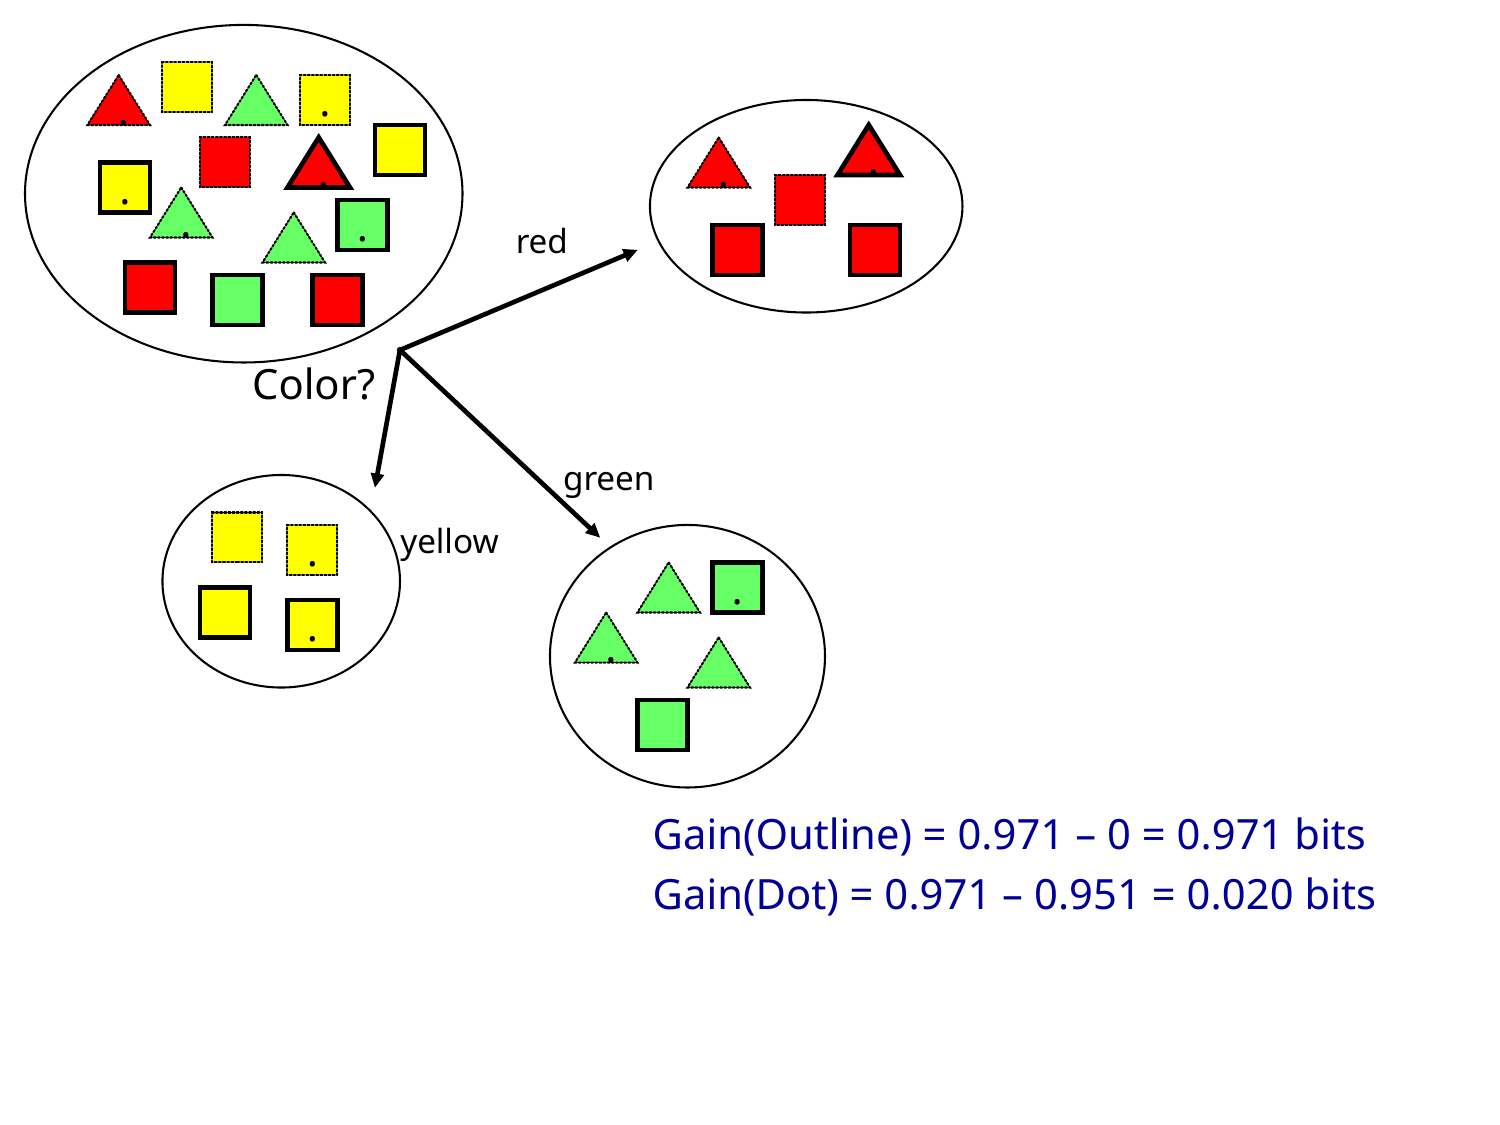

.
.
.
.
.
.
.
.
red
Color?
green
.
.
yellow
.
.
Gain(Outline) = 0.971 – 0 = 0.971 bits
Gain(Dot) = 0.971 – 0.951 = 0.020 bits